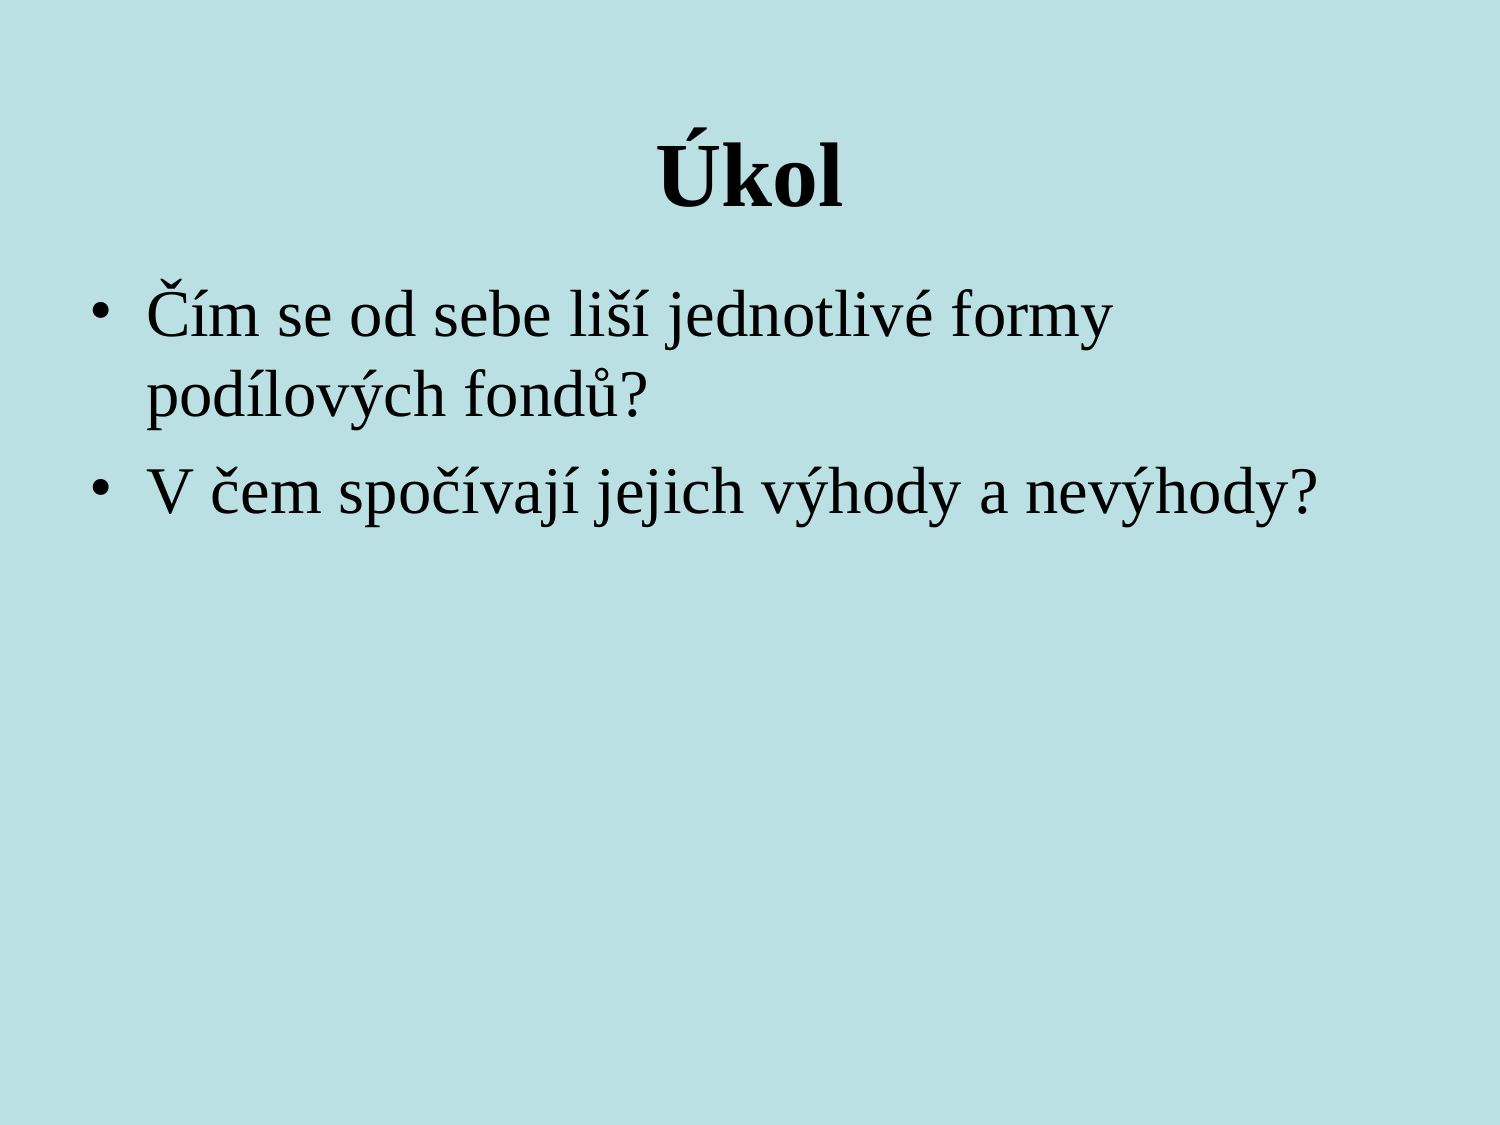

# Úkol
Čím se od sebe liší jednotlivé formy podílových fondů?
V čem spočívají jejich výhody a nevýhody?